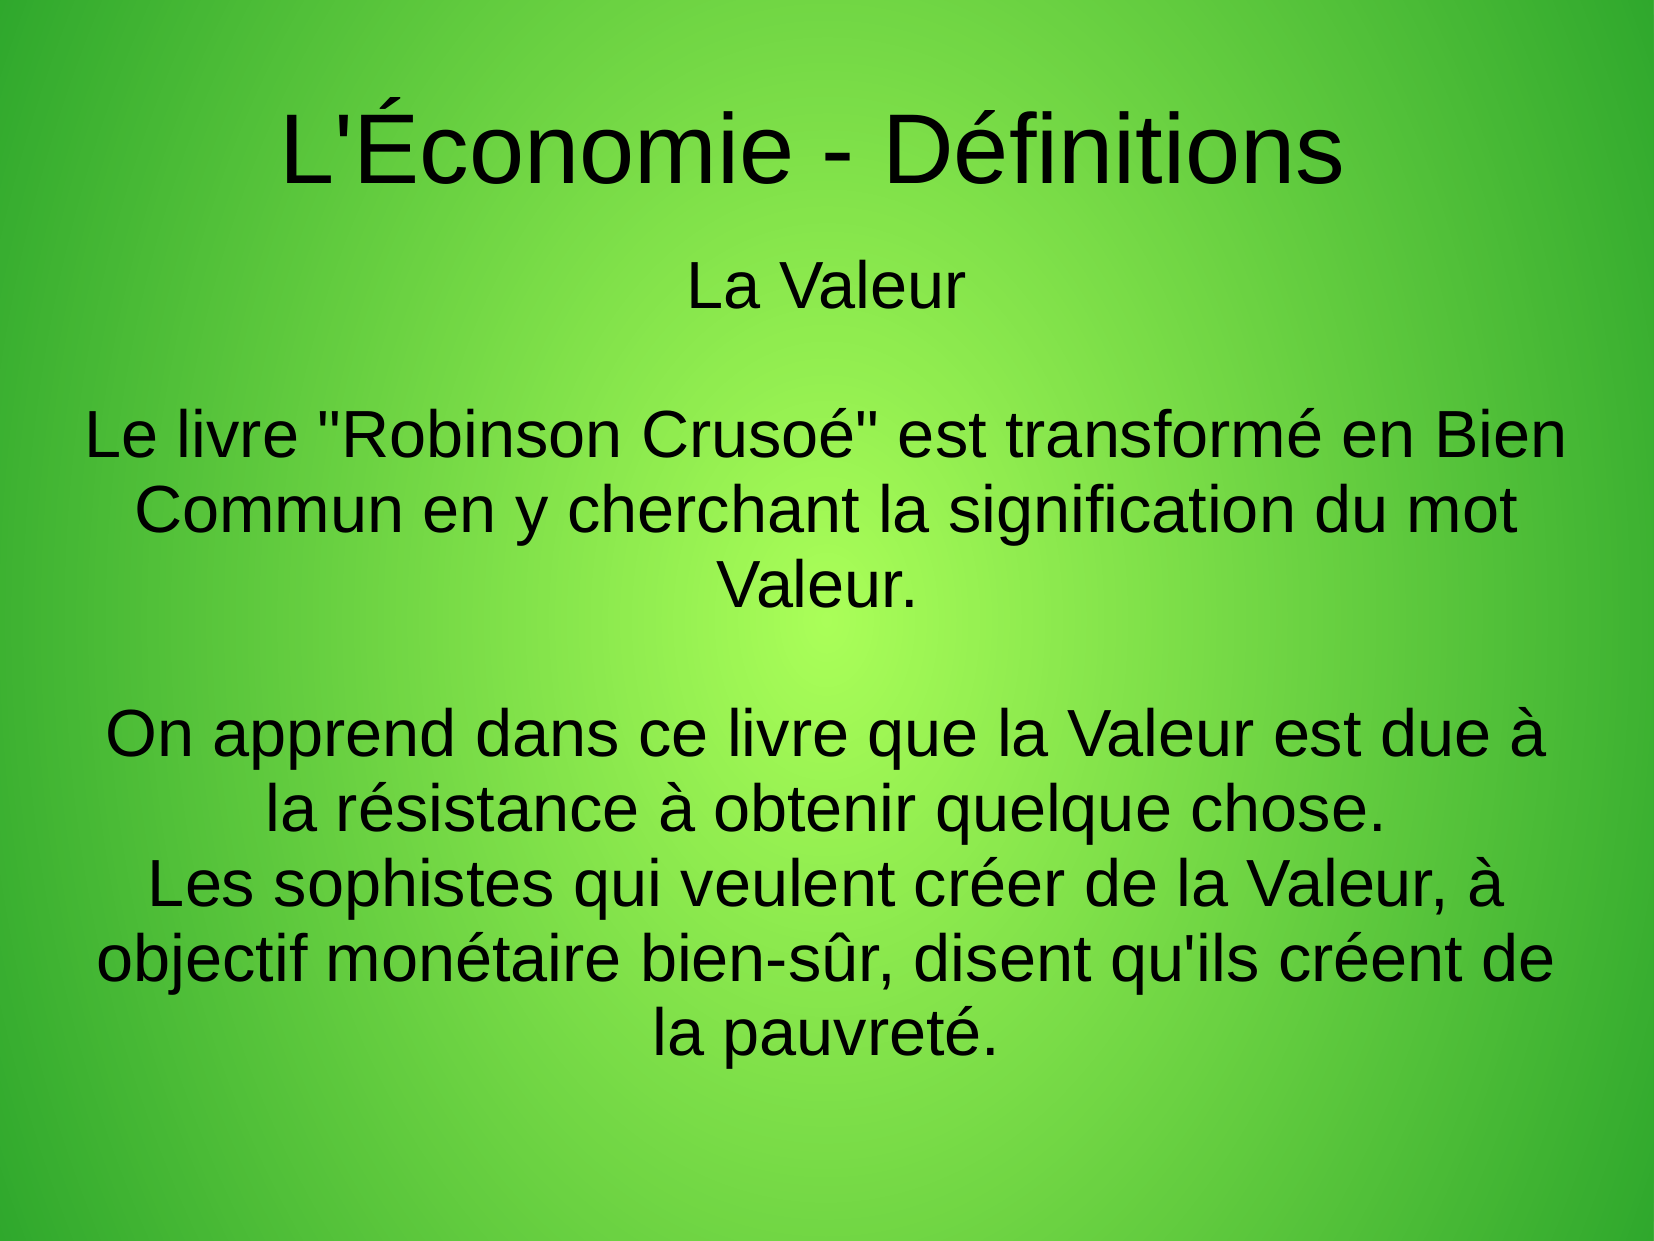

# L'Économie - Définitions
La Valeur
Le livre "Robinson Crusoé" est transformé en Bien Commun en y cherchant la signification du mot Valeur.
On apprend dans ce livre que la Valeur est due à la résistance à obtenir quelque chose.
Les sophistes qui veulent créer de la Valeur, à objectif monétaire bien-sûr, disent qu'ils créent de la pauvreté.